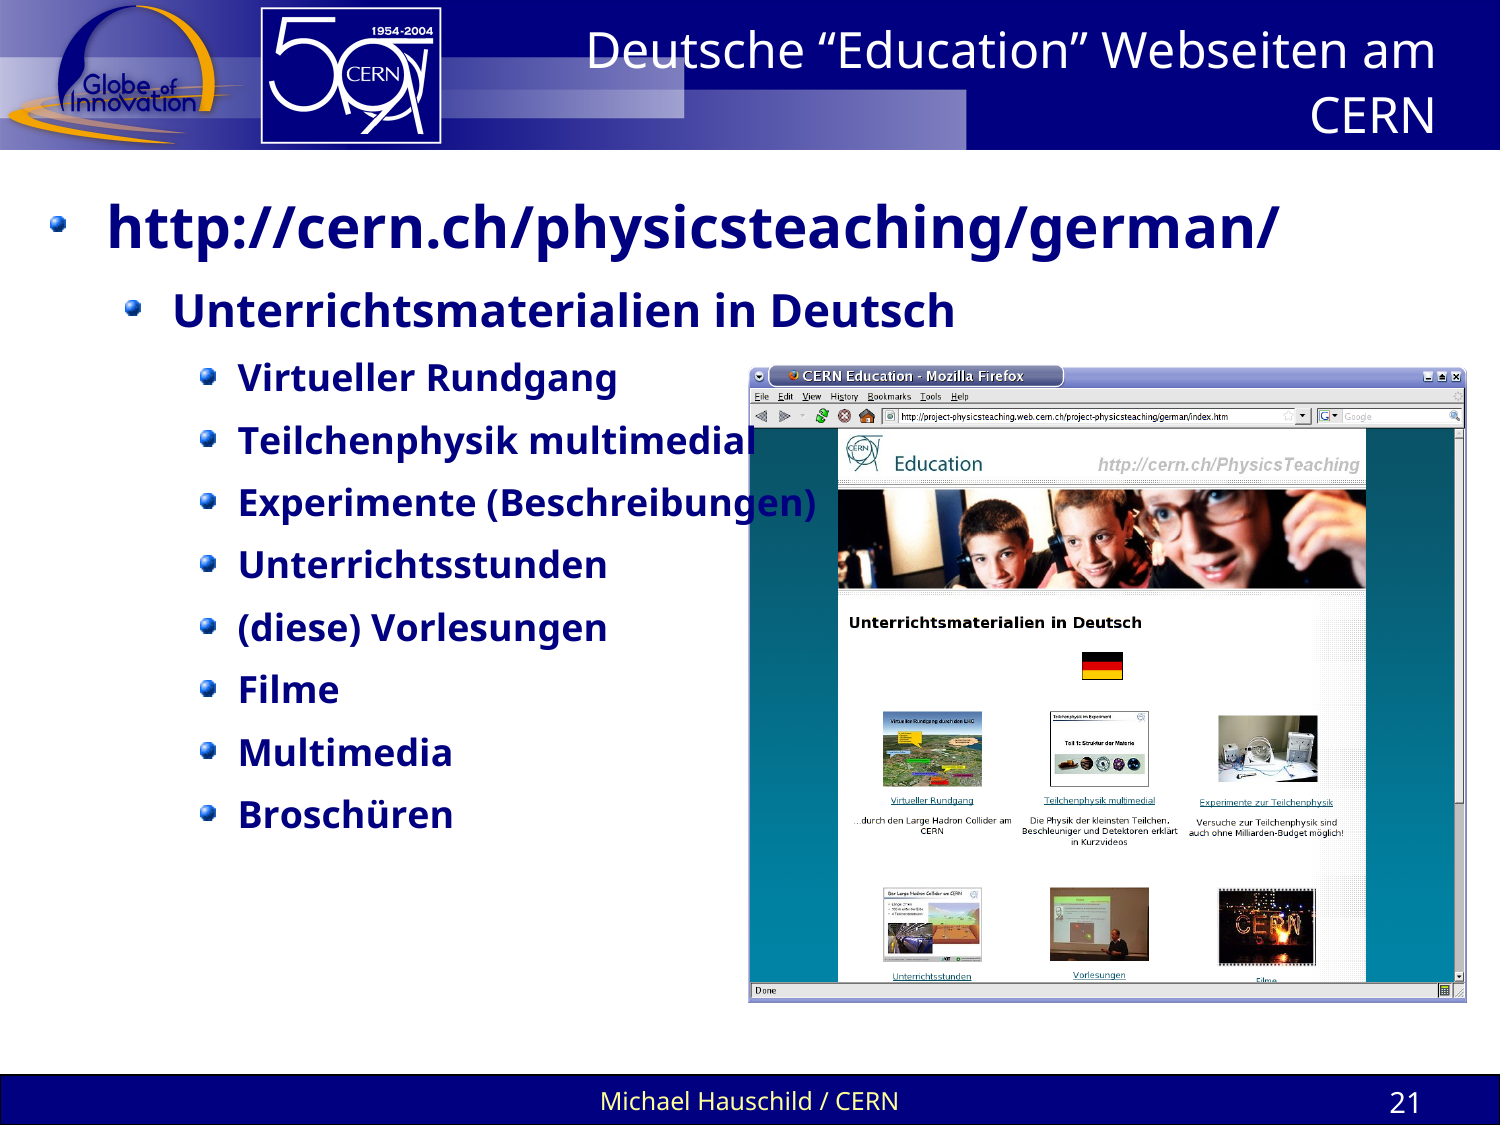

# Deutsche “Education” Webseiten am CERN
http://cern.ch/physicsteaching/german/
Unterrichtsmaterialien in Deutsch
Virtueller Rundgang
Teilchenphysik multimedial
Experimente (Beschreibungen)
Unterrichtsstunden
(diese) Vorlesungen
Filme
Multimedia
Broschüren